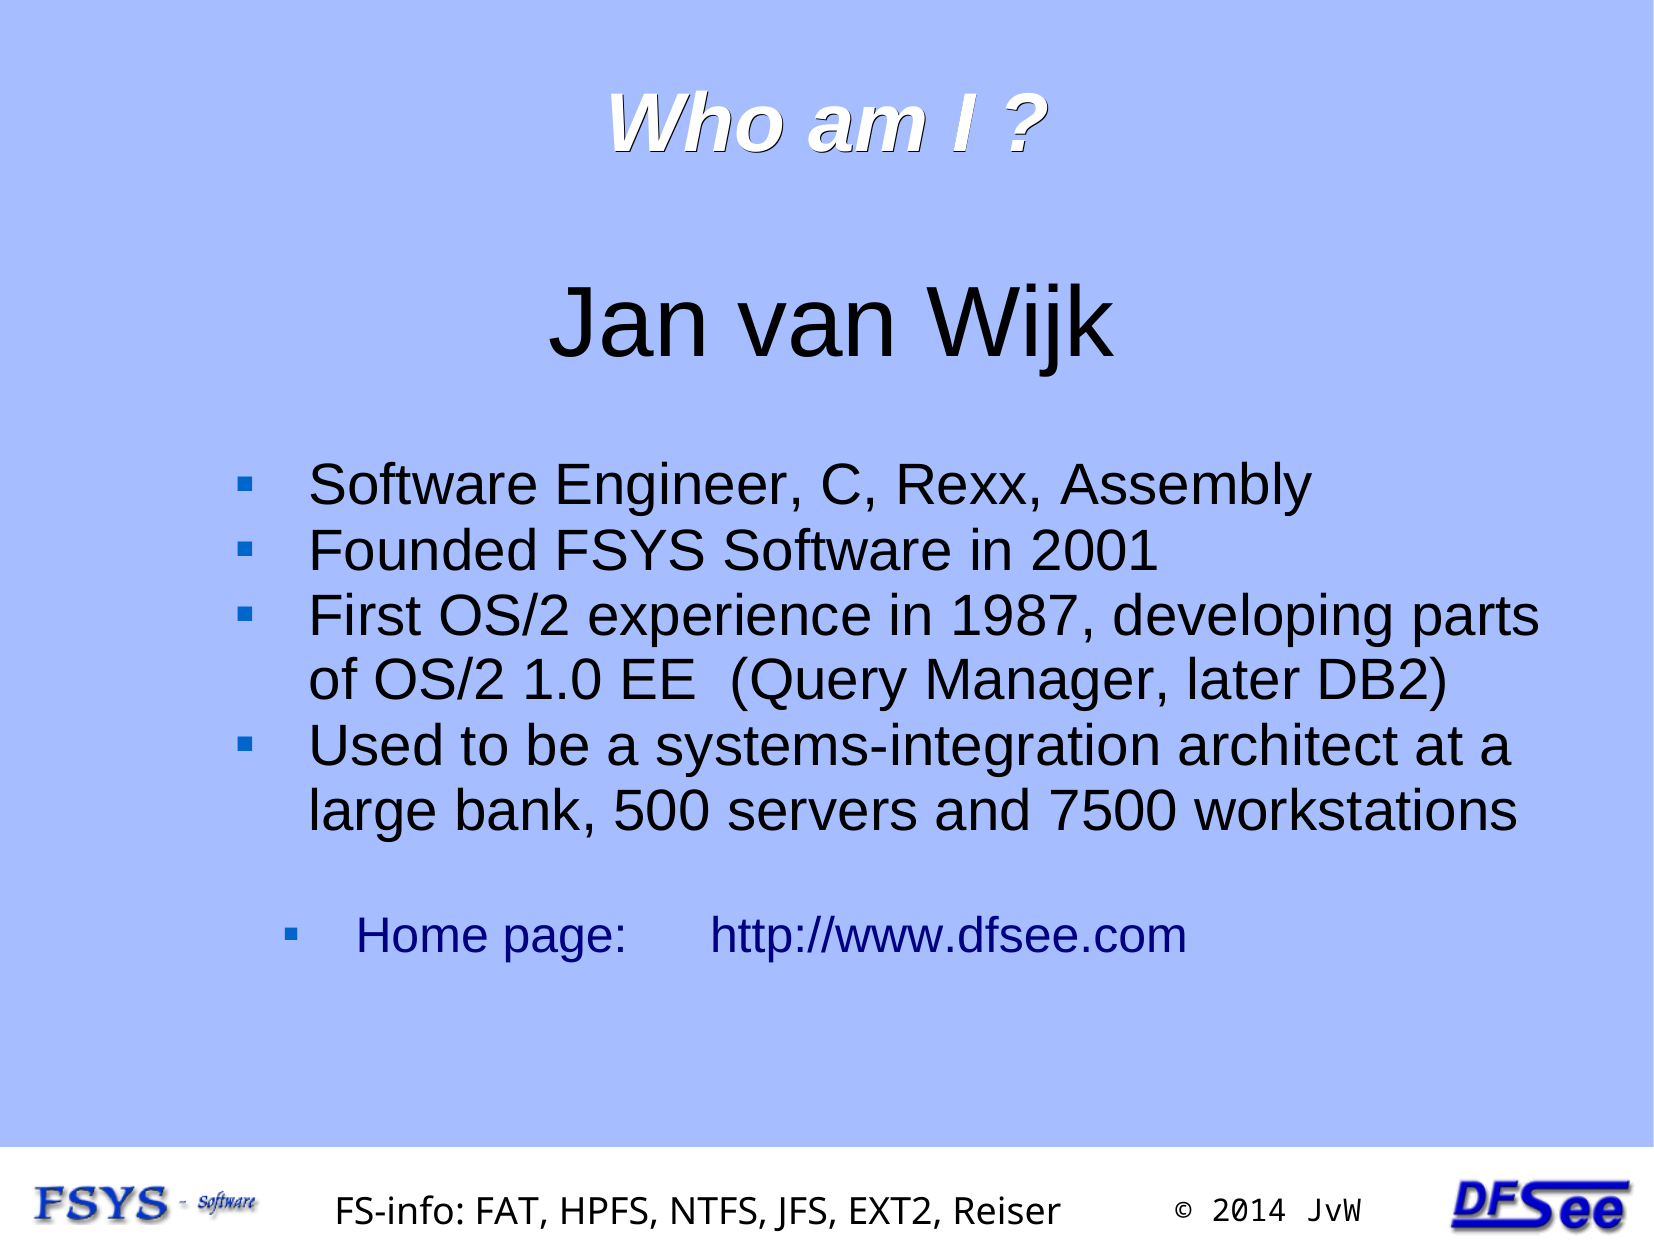

# Who am I ?
Jan van Wijk
Software Engineer, C, Rexx, Assembly
Founded FSYS Software in 2001
First OS/2 experience in 1987, developing parts of OS/2 1.0 EE (Query Manager, later DB2)
Used to be a systems-integration architect at a large bank, 500 servers and 7500 workstations
Home page:	http://www.dfsee.com